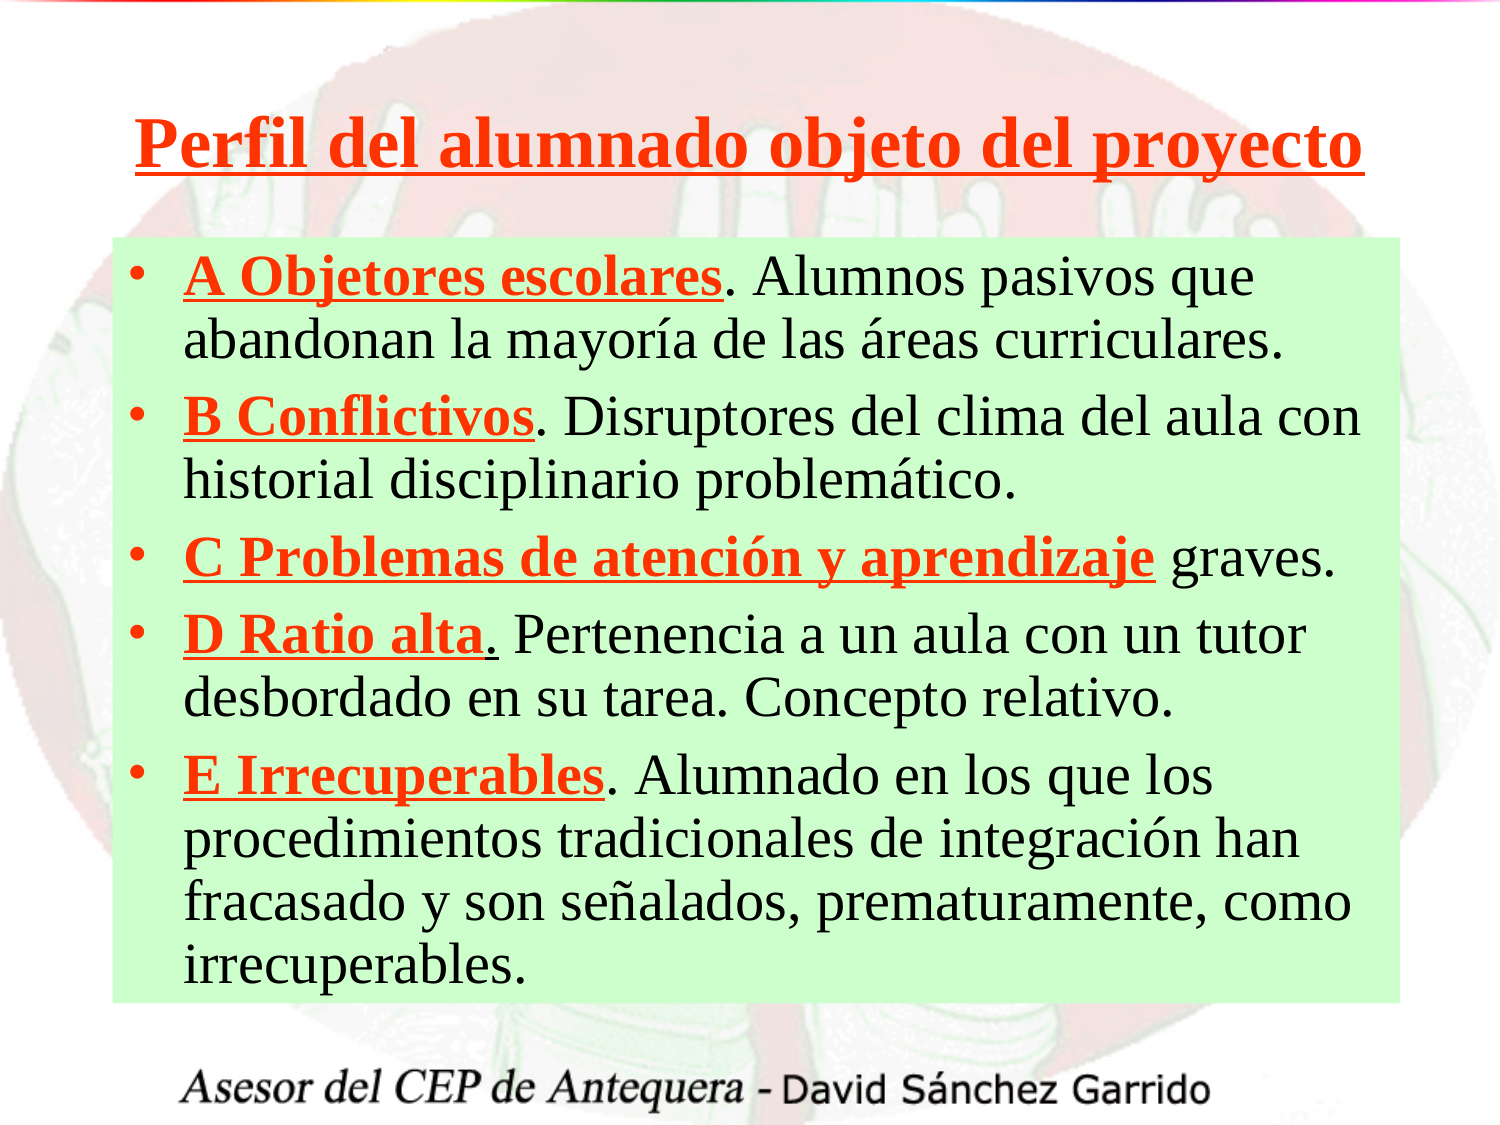

Perfil del alumnado objeto del proyecto
A Objetores escolares. Alumnos pasivos que abandonan la mayoría de las áreas curriculares.
B Conflictivos. Disruptores del clima del aula con historial disciplinario problemático.
C Problemas de atención y aprendizaje graves.
D Ratio alta. Pertenencia a un aula con un tutor desbordado en su tarea. Concepto relativo.
E Irrecuperables. Alumnado en los que los procedimientos tradicionales de integración han fracasado y son señalados, prematuramente, como irrecuperables.